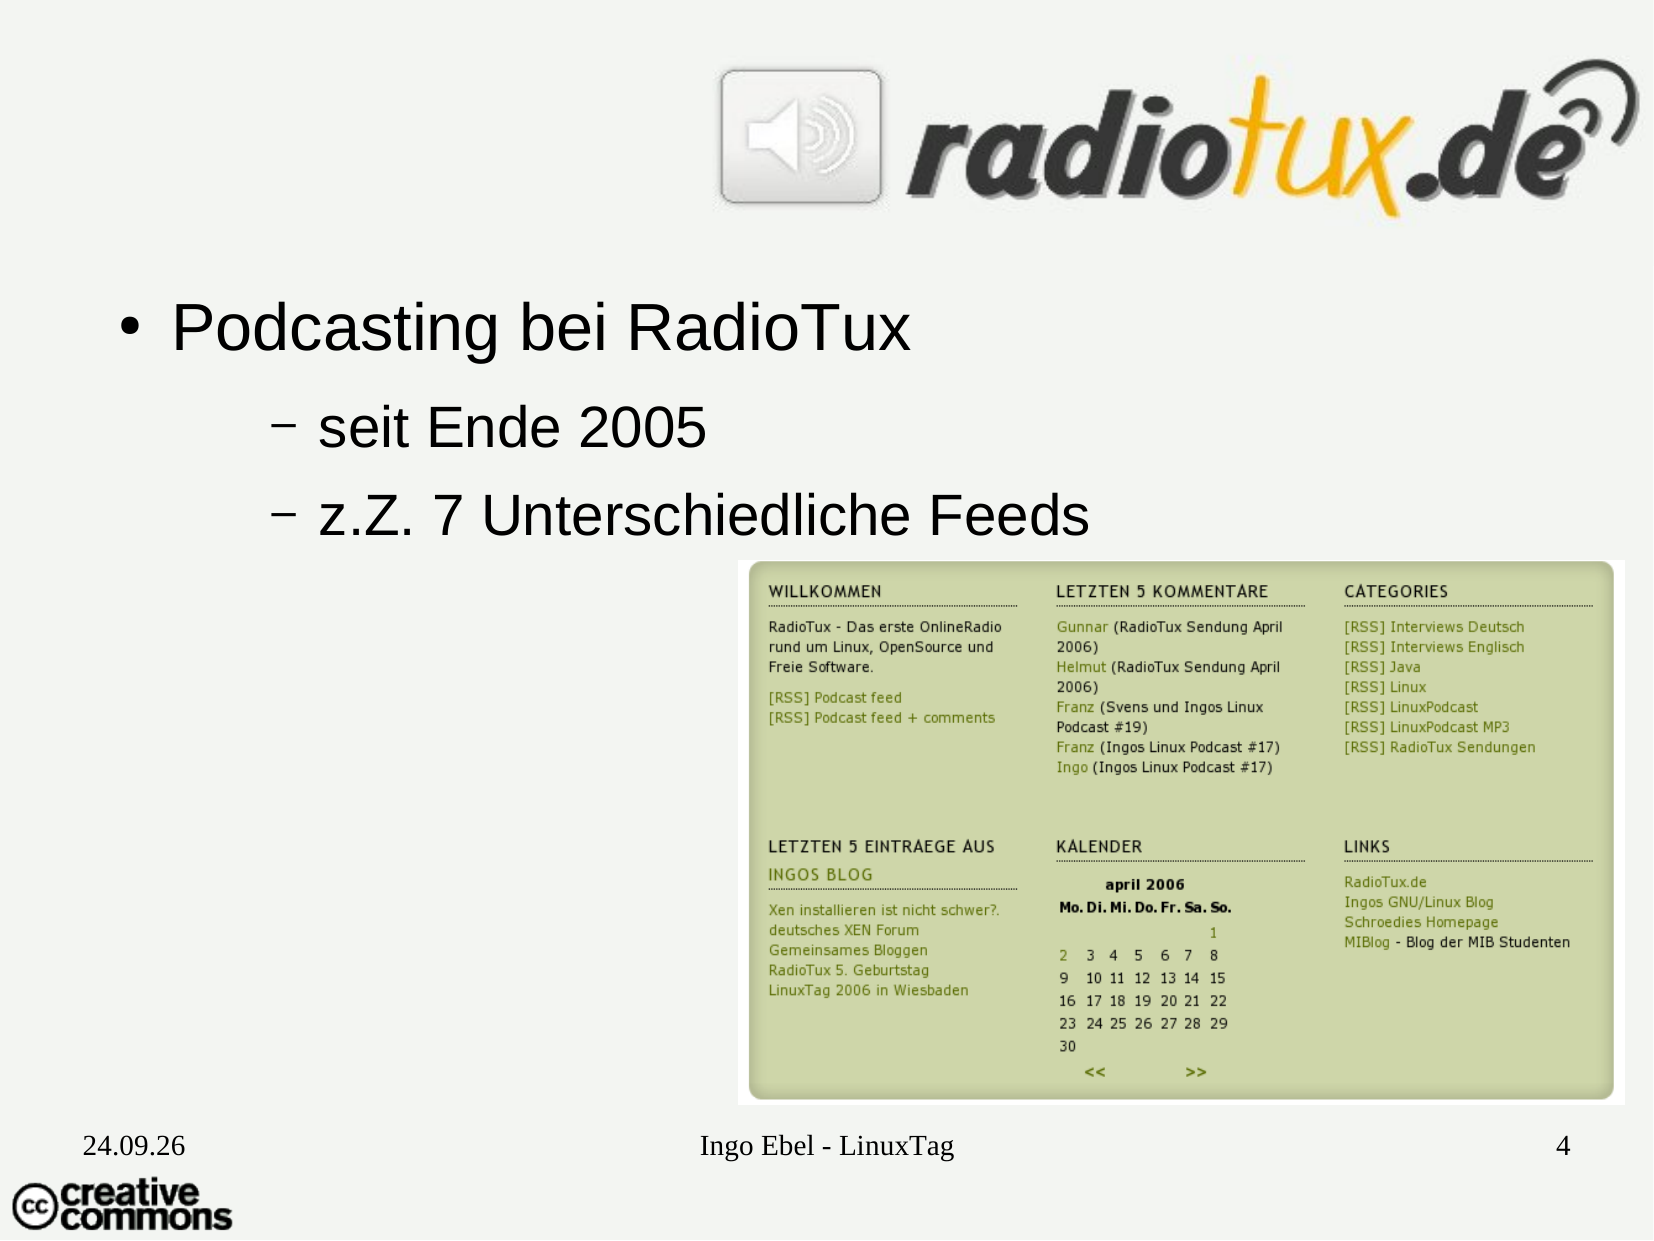

#
Podcasting bei RadioTux
seit Ende 2005
z.Z. 7 Unterschiedliche Feeds
Ingo Ebel - LinuxTag
4